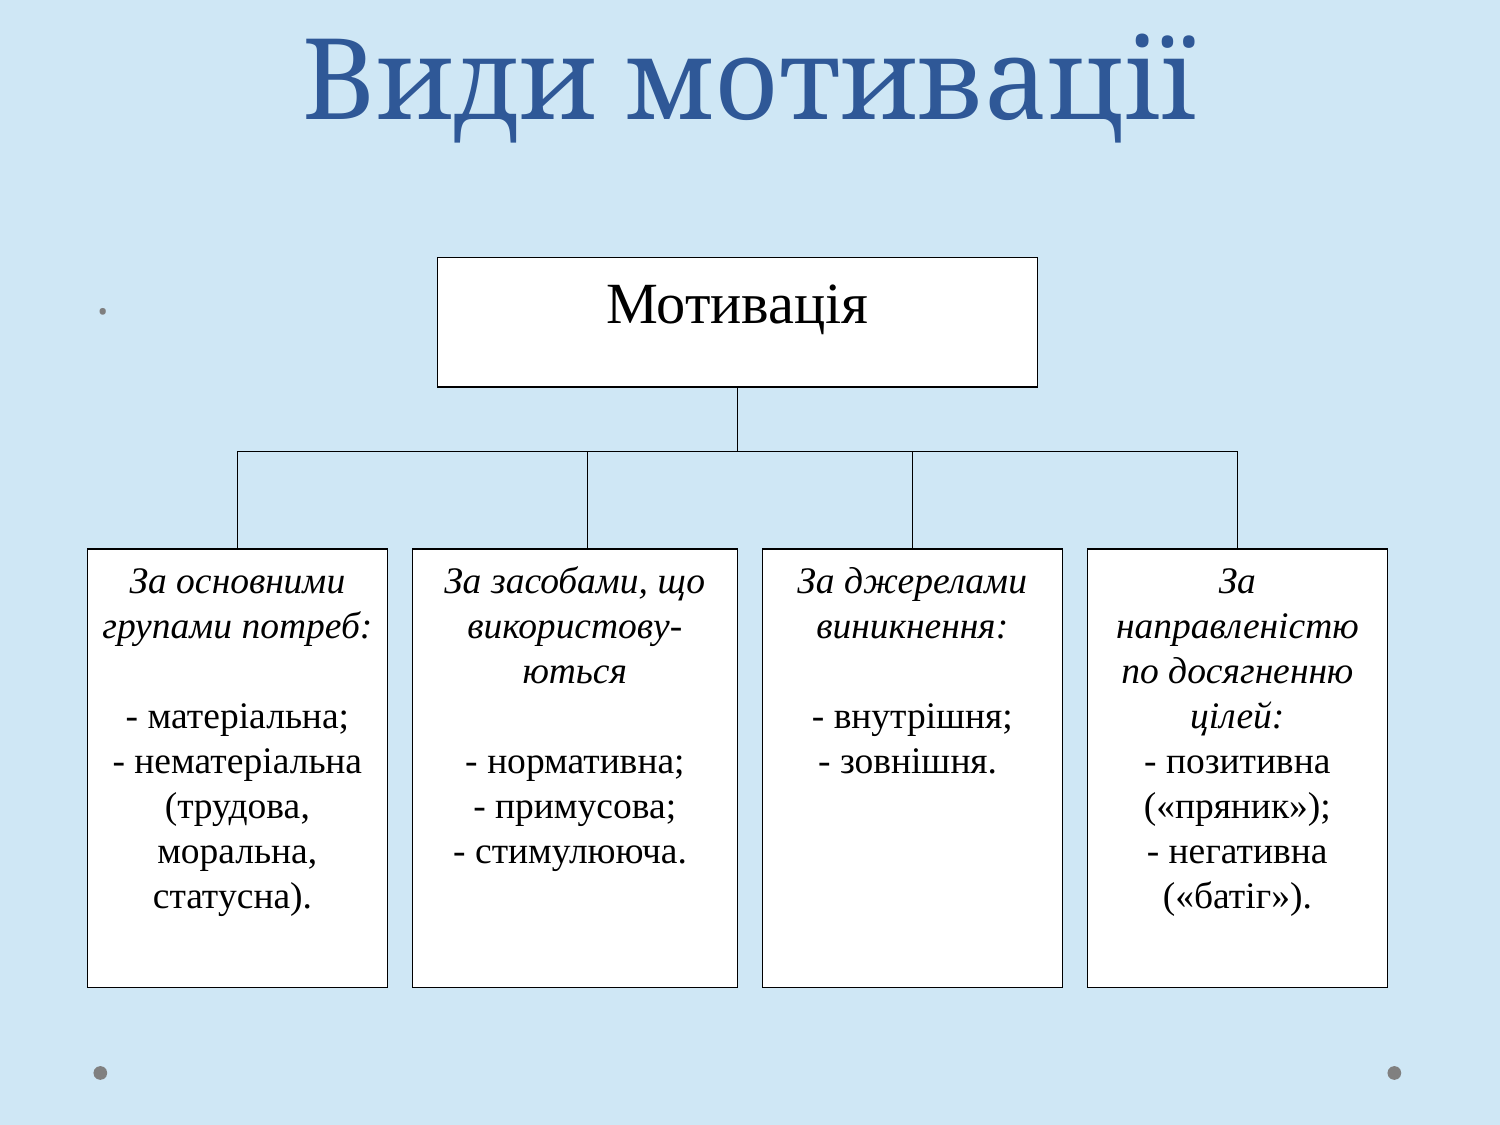

# Види мотивації
Мотивація
За основними групами потреб:
- матеріальна;
- нематеріальна (трудова, моральна, статусна).
За засобами, що використову-ються
- нормативна;
- примусова;
- стимулююча.
За джерелами виникнення:
- внутрішня;
- зовнішня.
За направленістю по досягненню цілей:
- позитивна («пряник»);
- негативна («батіг»).
.